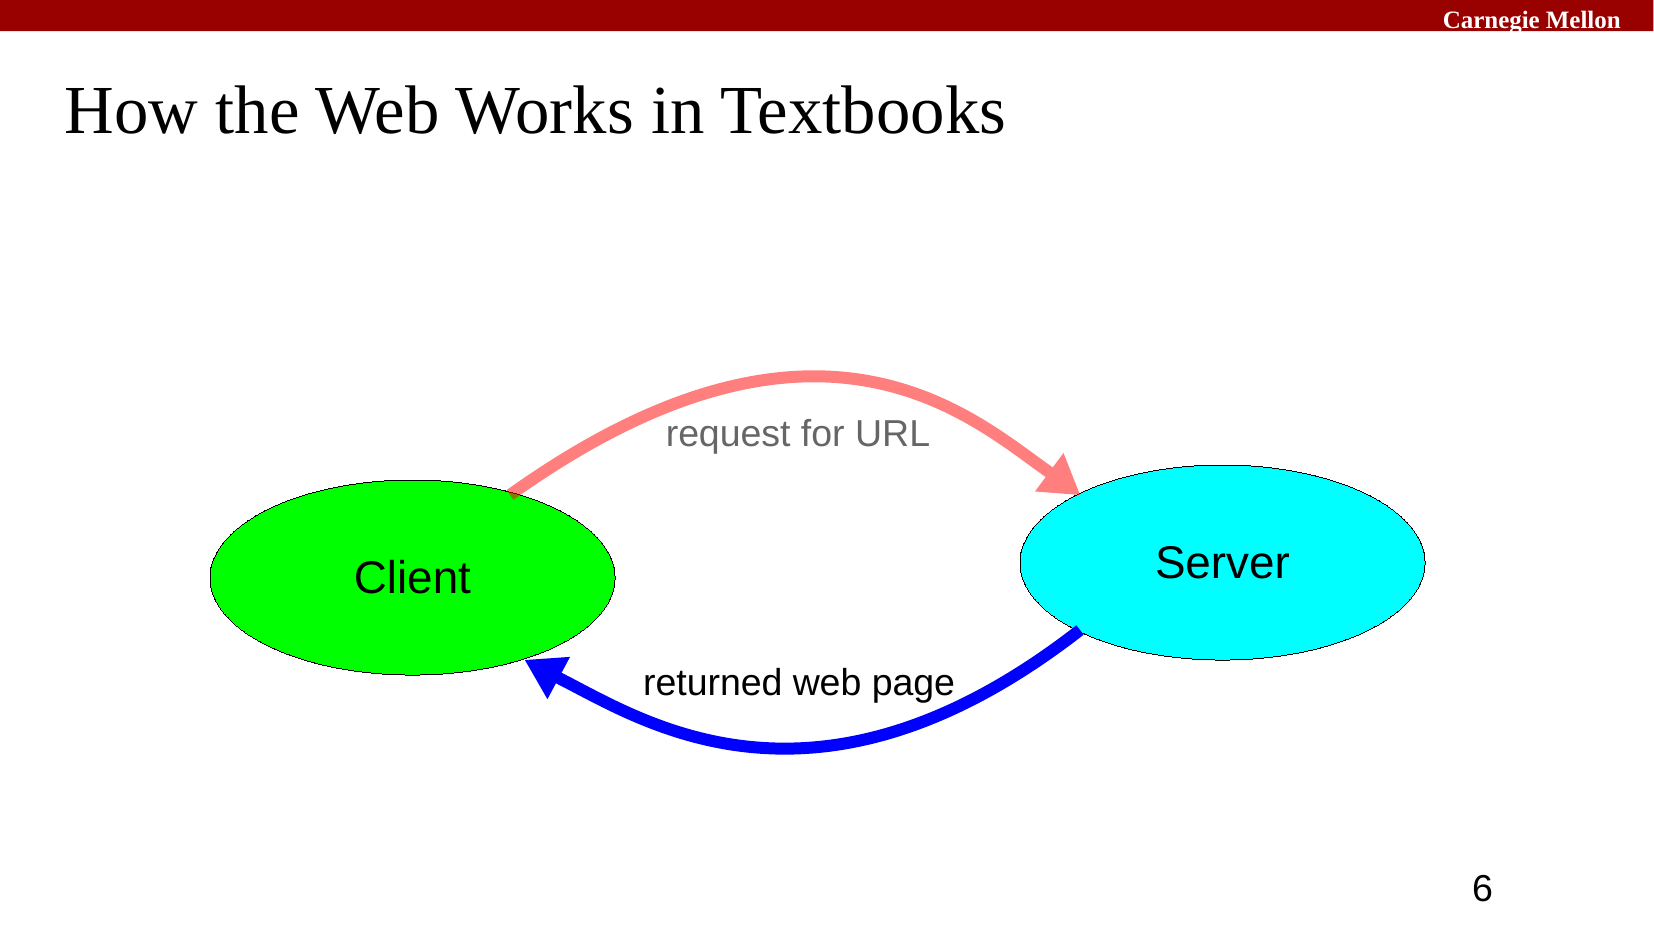

# How the Web Works in Textbooks
request for URL
Server
Client
returned web page